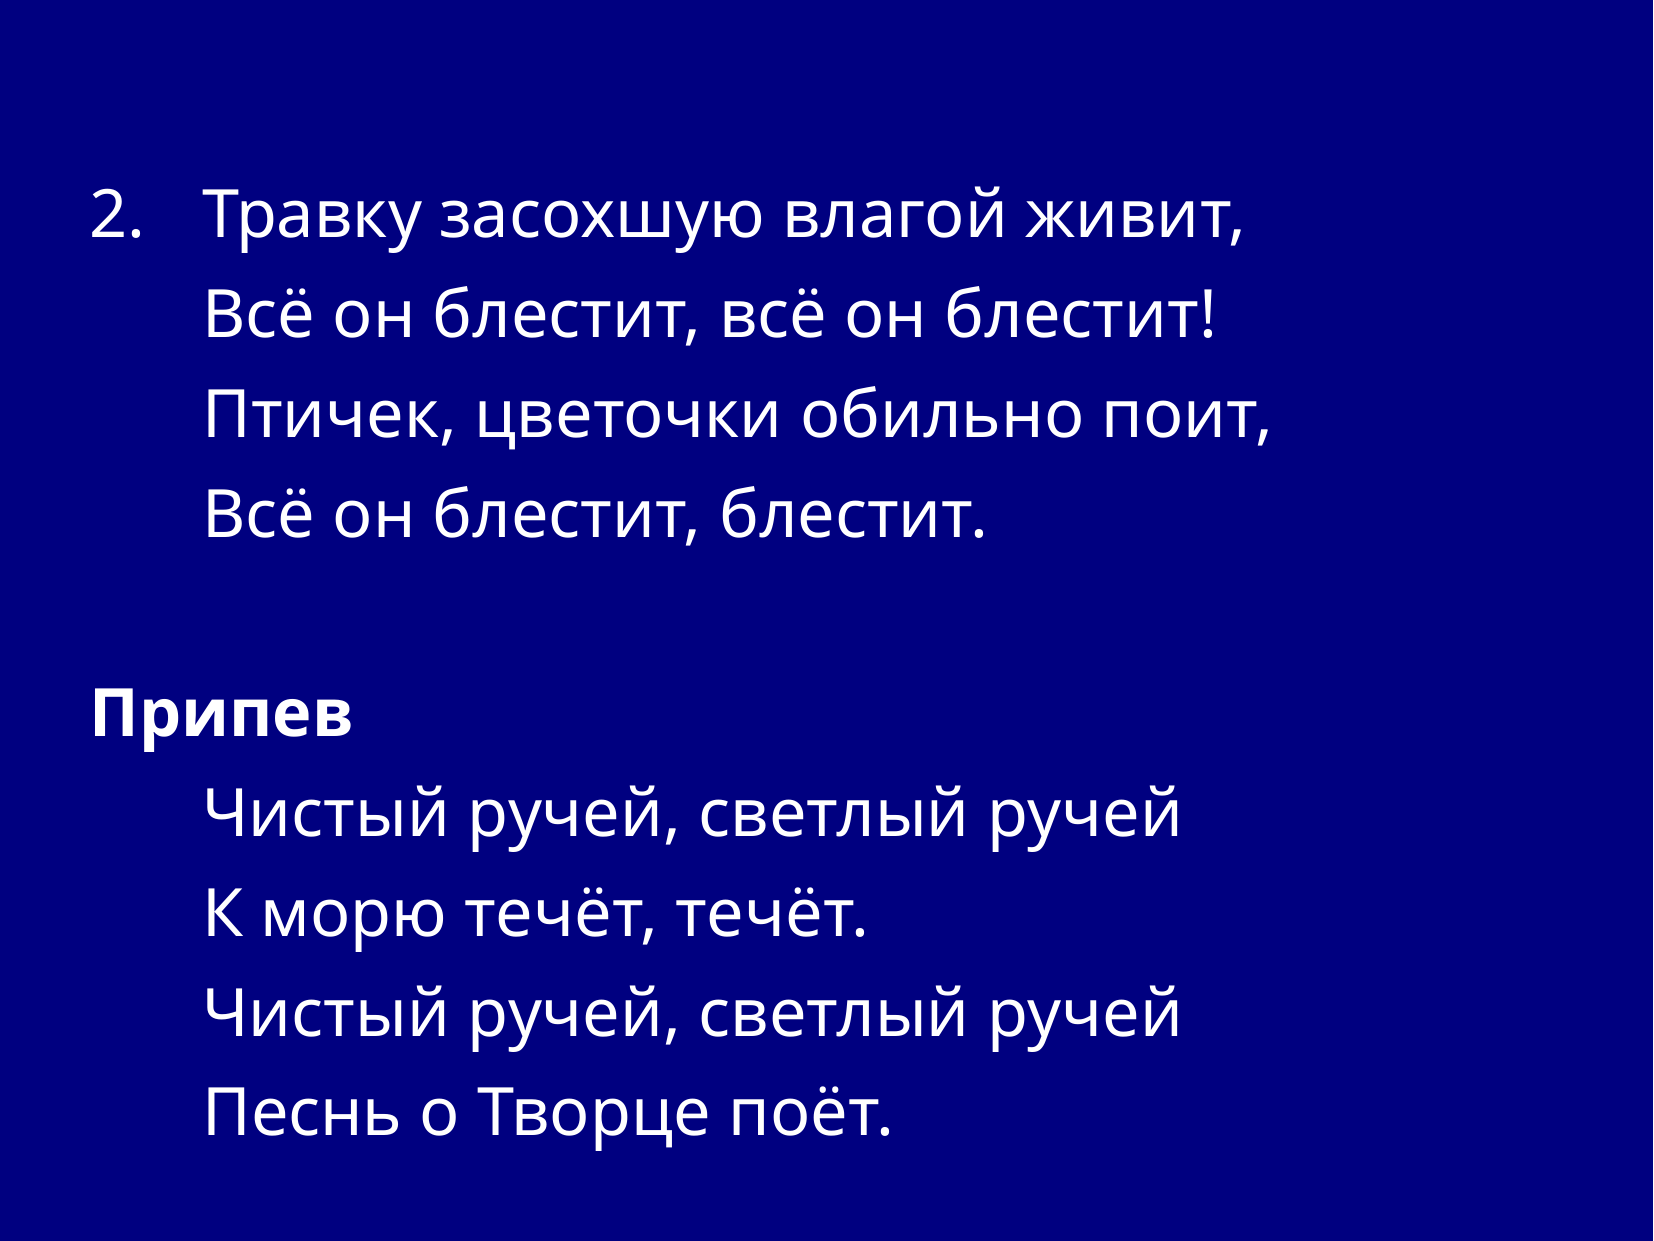

2.	Травку засохшую влагой живит,
	Всё он блестит, всё он блестит!
	Птичек, цветочки обильно поит,
	Всё он блестит, блестит.
Припев
	Чистый ручей, светлый ручей
	К морю течёт, течёт.
	Чистый ручей, светлый ручей
	Песнь о Творце поёт.